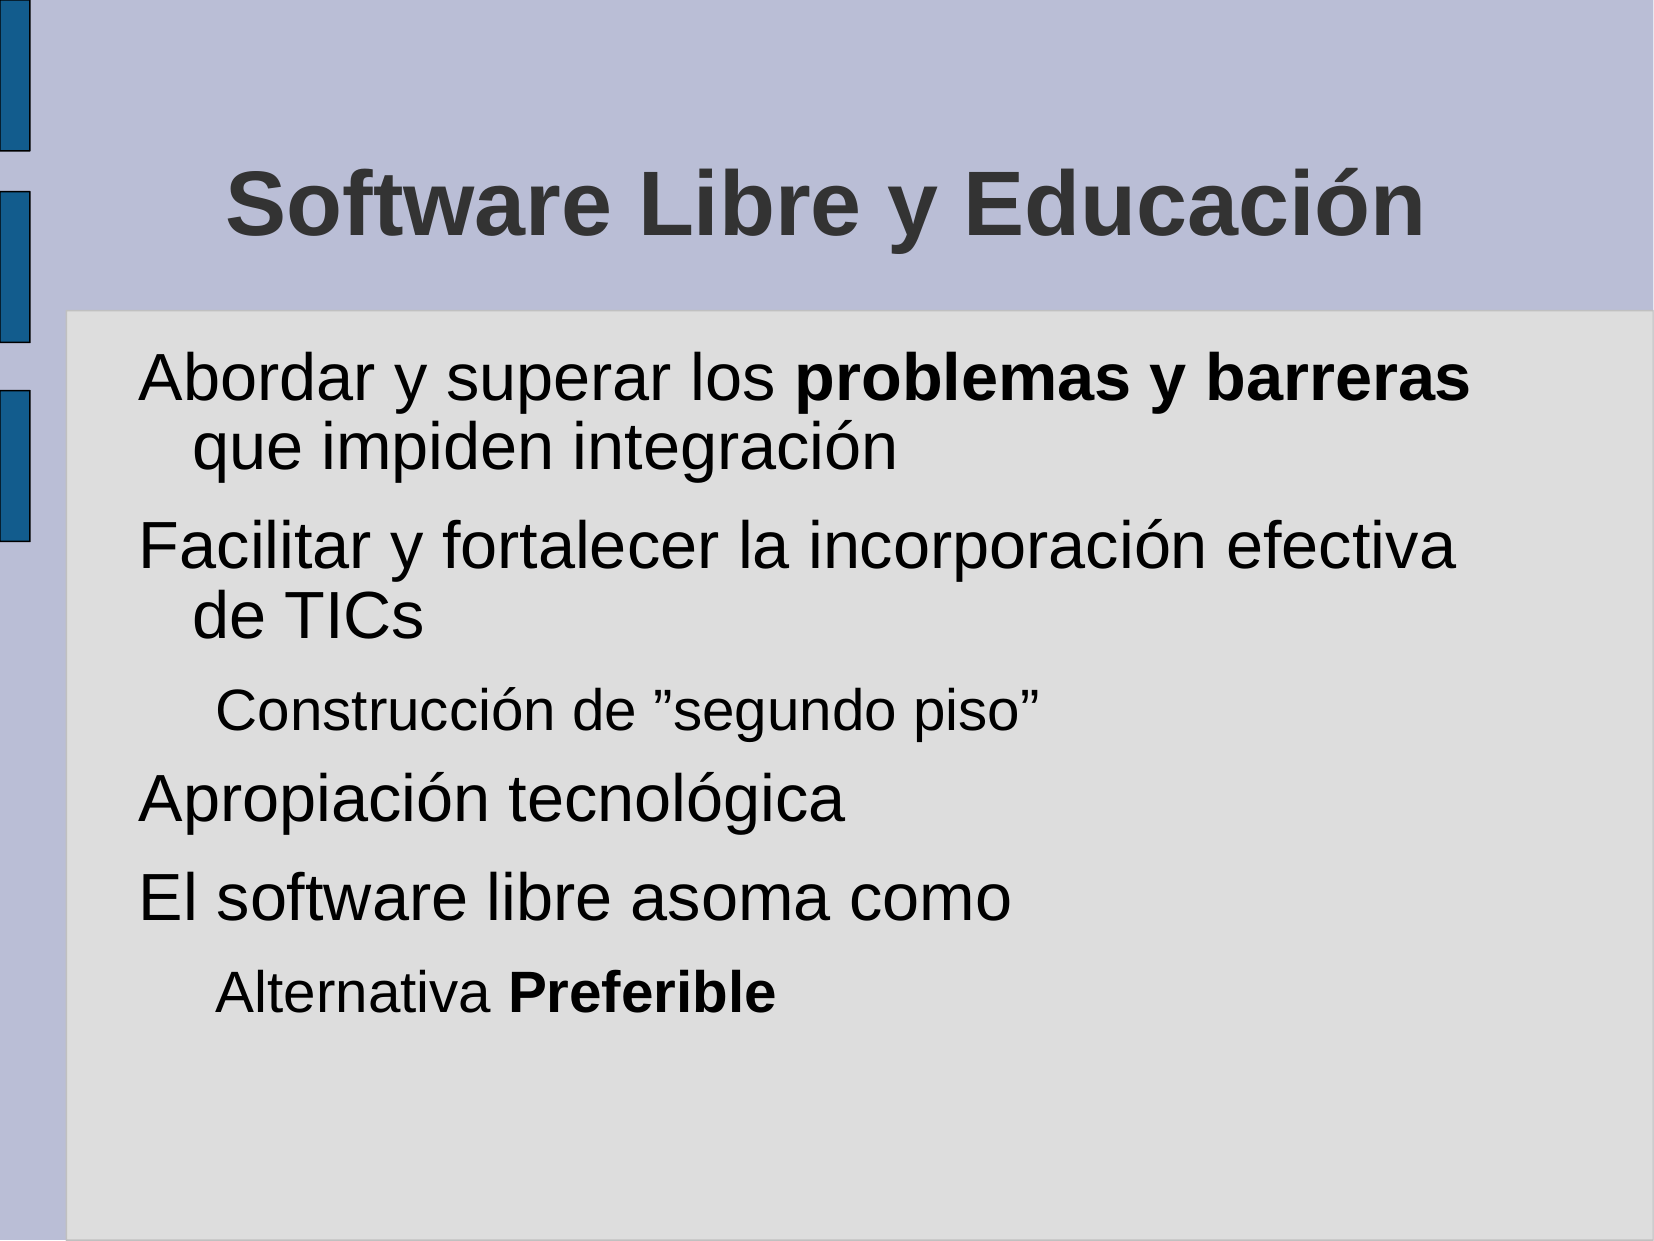

# Software Libre y Educación
Abordar y superar los problemas y barreras que impiden integración
Facilitar y fortalecer la incorporación efectiva de TICs
Construcción de ”segundo piso”
Apropiación tecnológica
El software libre asoma como
Alternativa Preferible